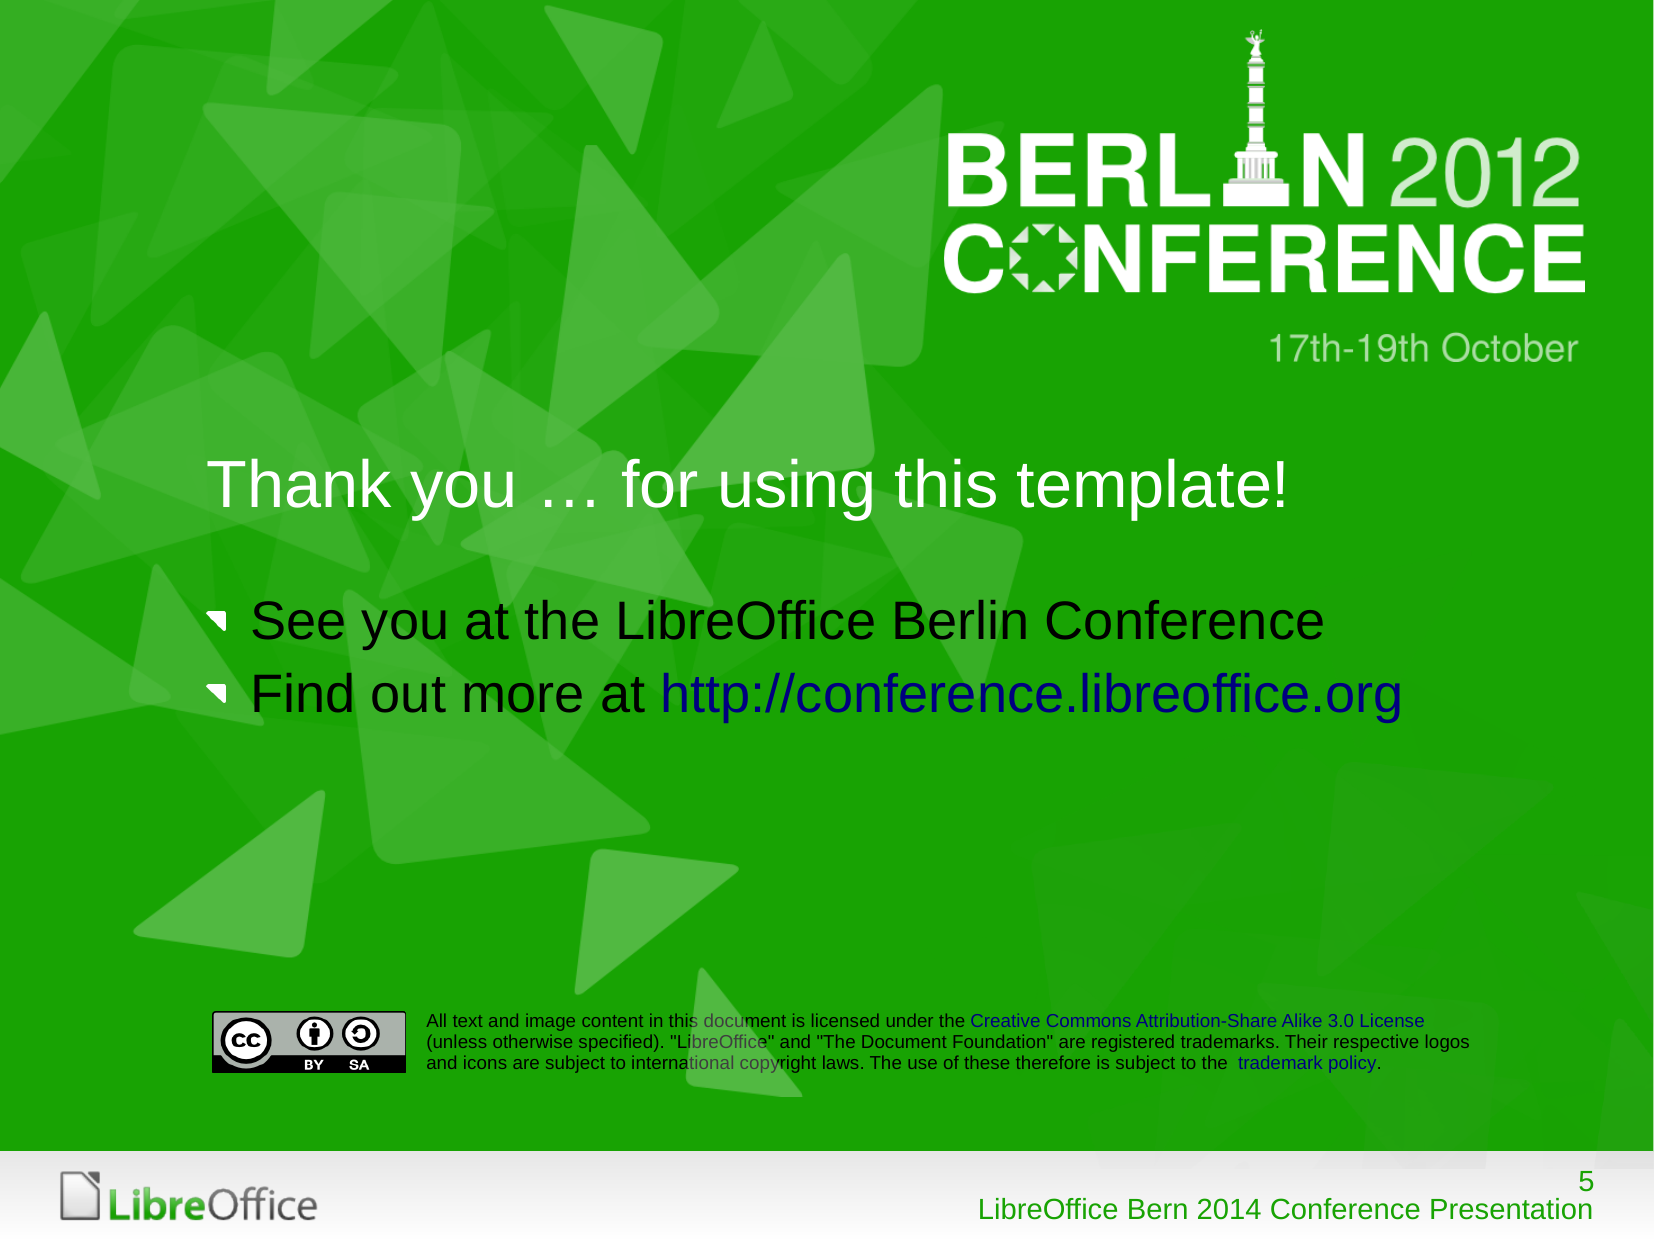

# Thank you … for using this template!
See you at the LibreOffice Berlin Conference
Find out more at http://conference.libreoffice.org
5
LibreOffice Bern 2014 Conference Presentation